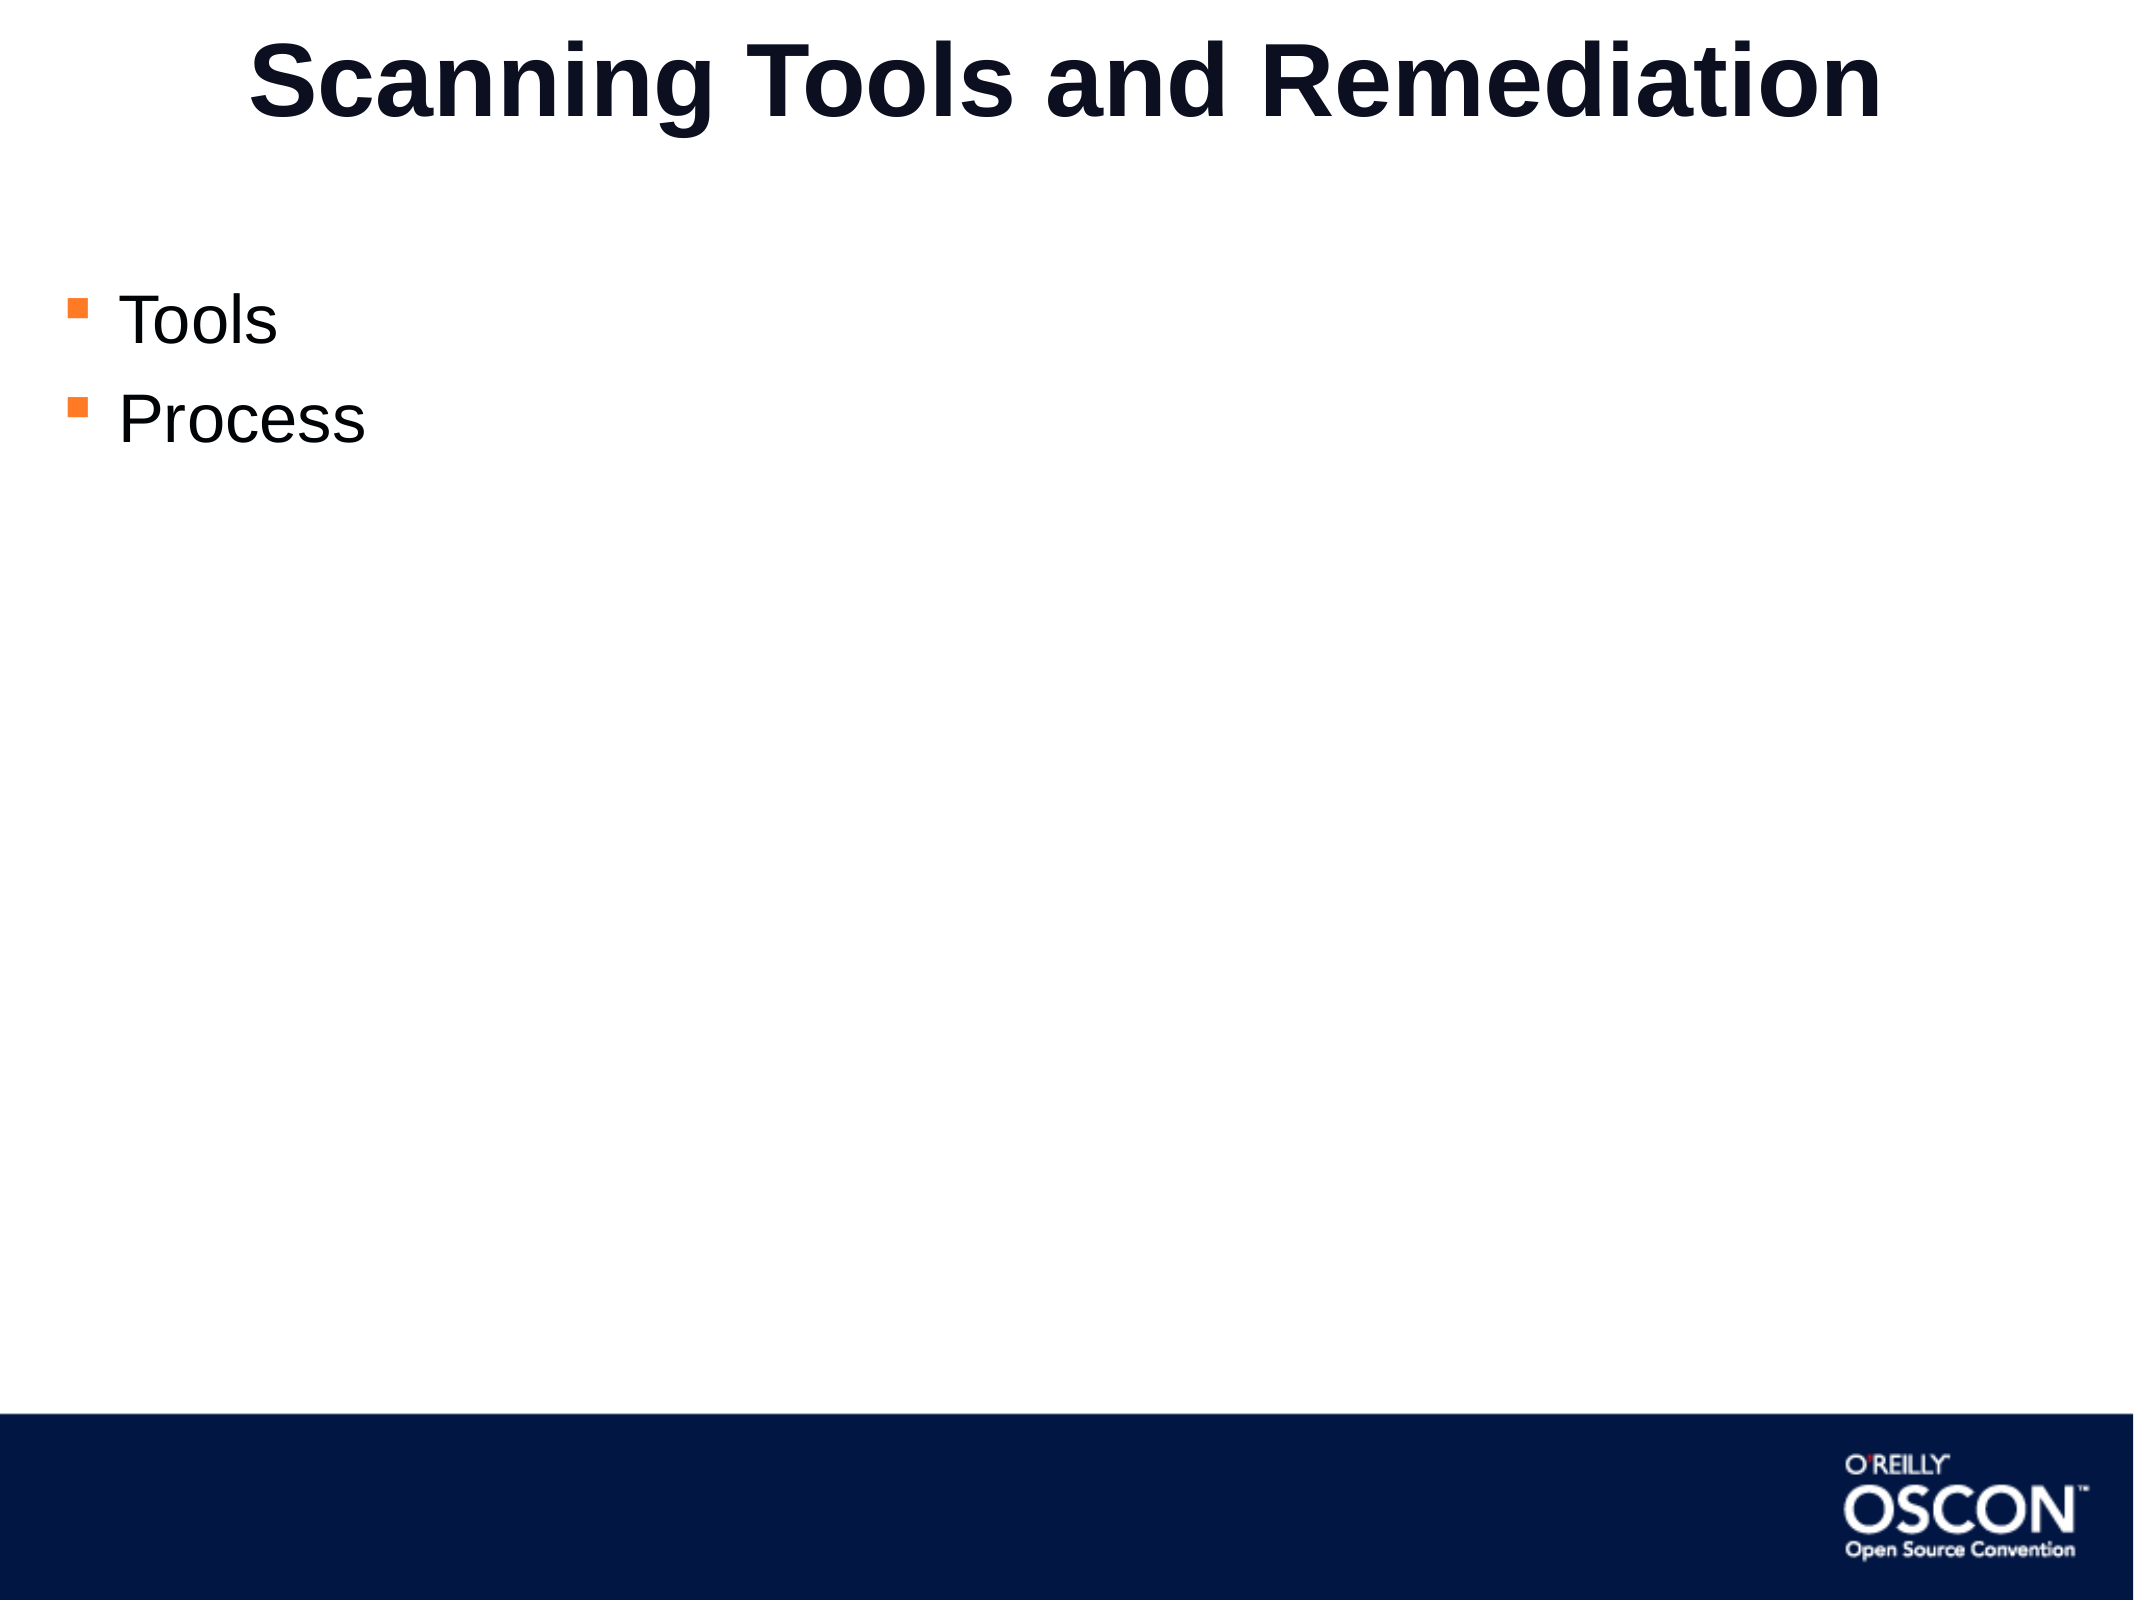

# Scanning Tools and Remediation
Tools
Process